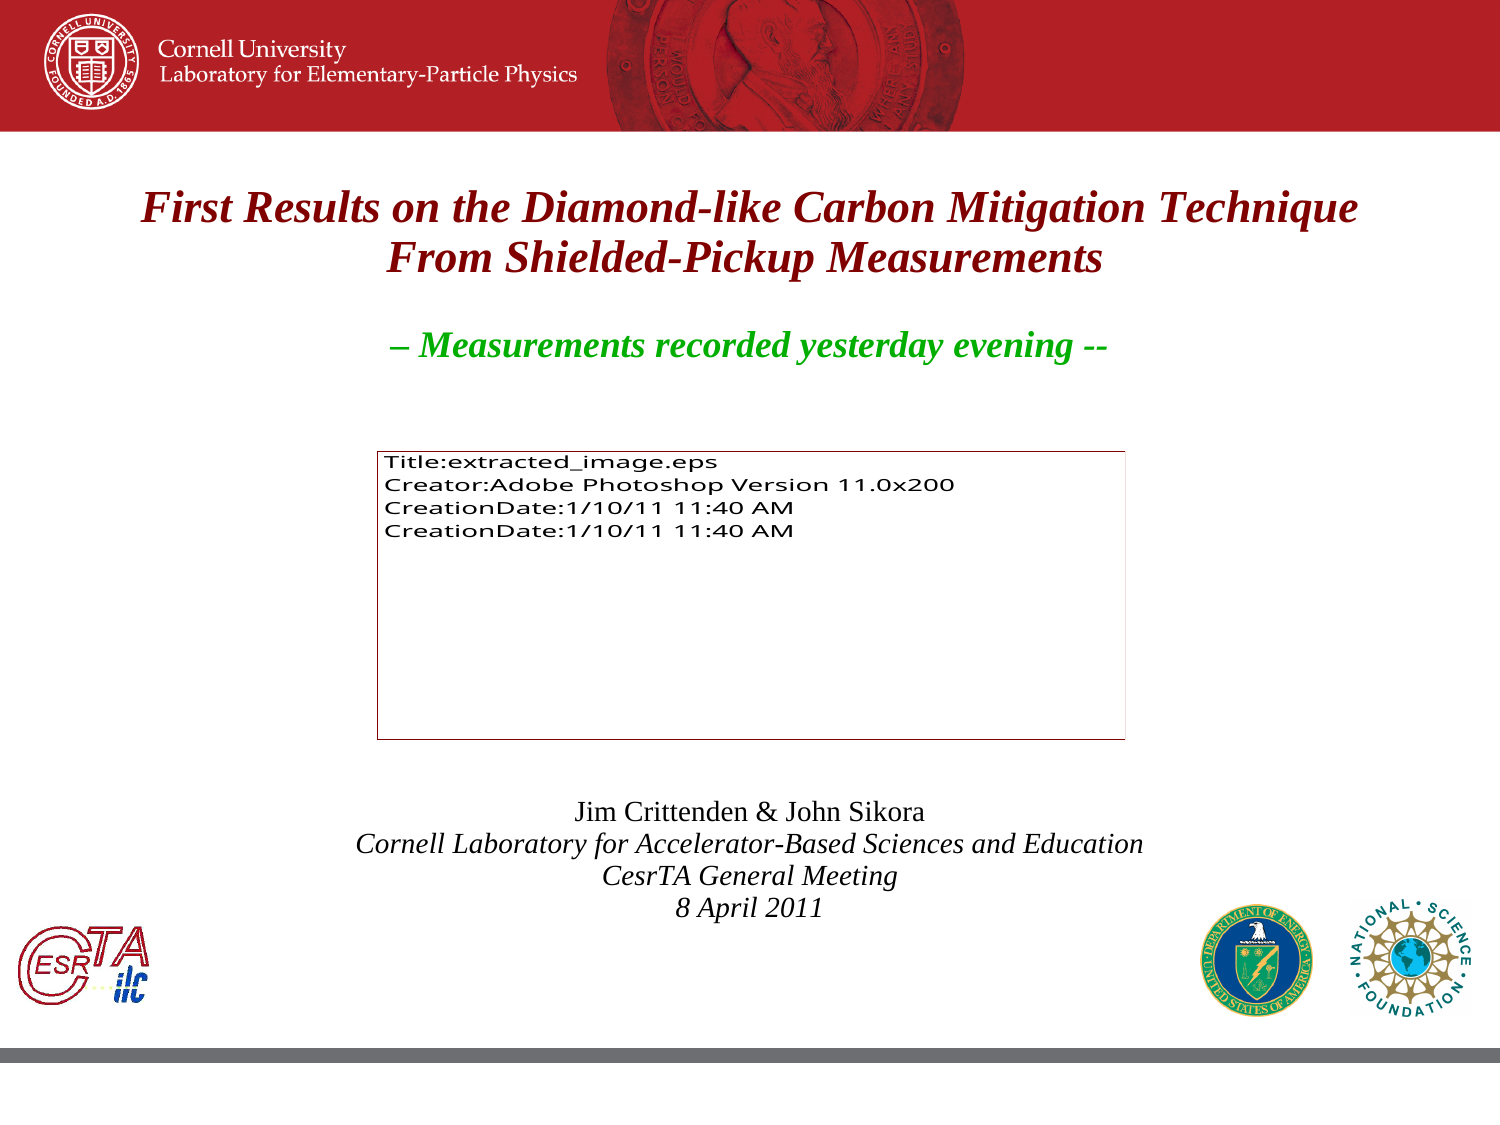

First Results on the Diamond-like Carbon Mitigation Technique
From Shielded-Pickup Measurements
– Measurements recorded yesterday evening --
# Jim Crittenden & John Sikora
Cornell Laboratory for Accelerator-Based Sciences and Education
CesrTA General Meeting
8 April 2011